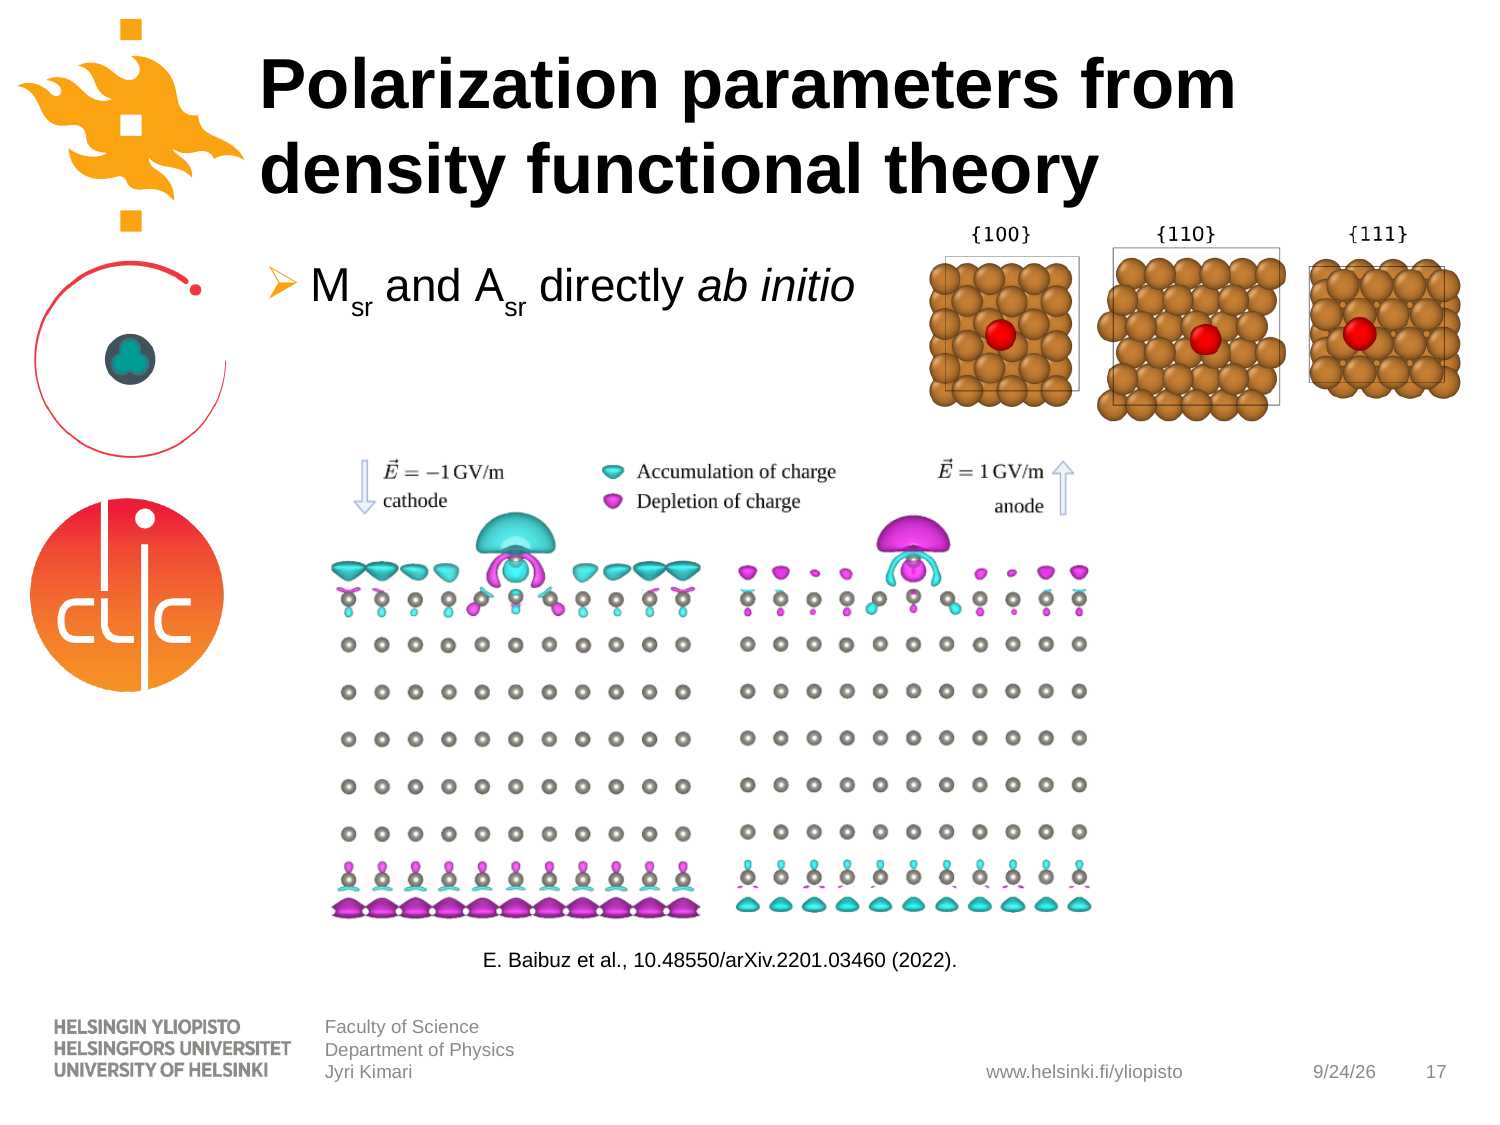

# Polarization parameters from density functional theory
Msr and Asr directly ab initio
E. Baibuz et al., 10.48550/arXiv.2201.03460 (2022).
Faculty of Science
Department of Physics
Jyri Kimari